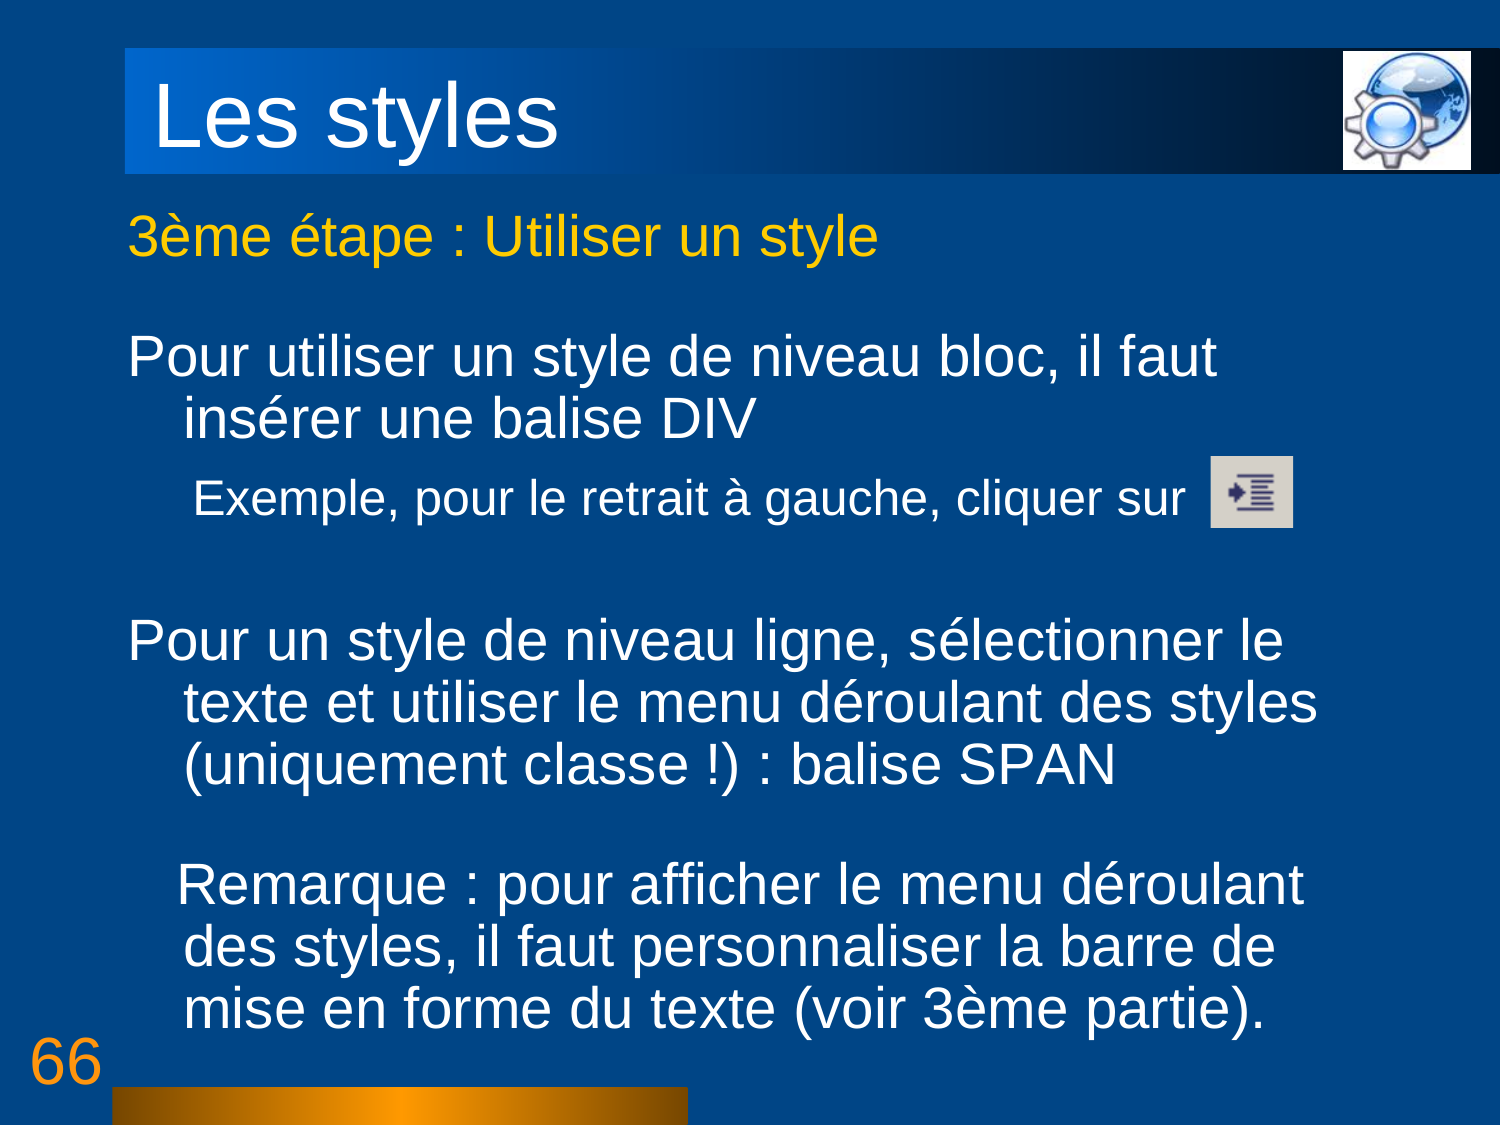

Les styles
# 3ème étape : Utiliser un style
Pour utiliser un style de niveau bloc, il faut insérer une balise DIV
 Exemple, pour le retrait à gauche, cliquer sur
Pour un style de niveau ligne, sélectionner le texte et utiliser le menu déroulant des styles (uniquement classe !) : balise SPAN
 Remarque : pour afficher le menu déroulant des styles, il faut personnaliser la barre de mise en forme du texte (voir 3ème partie).